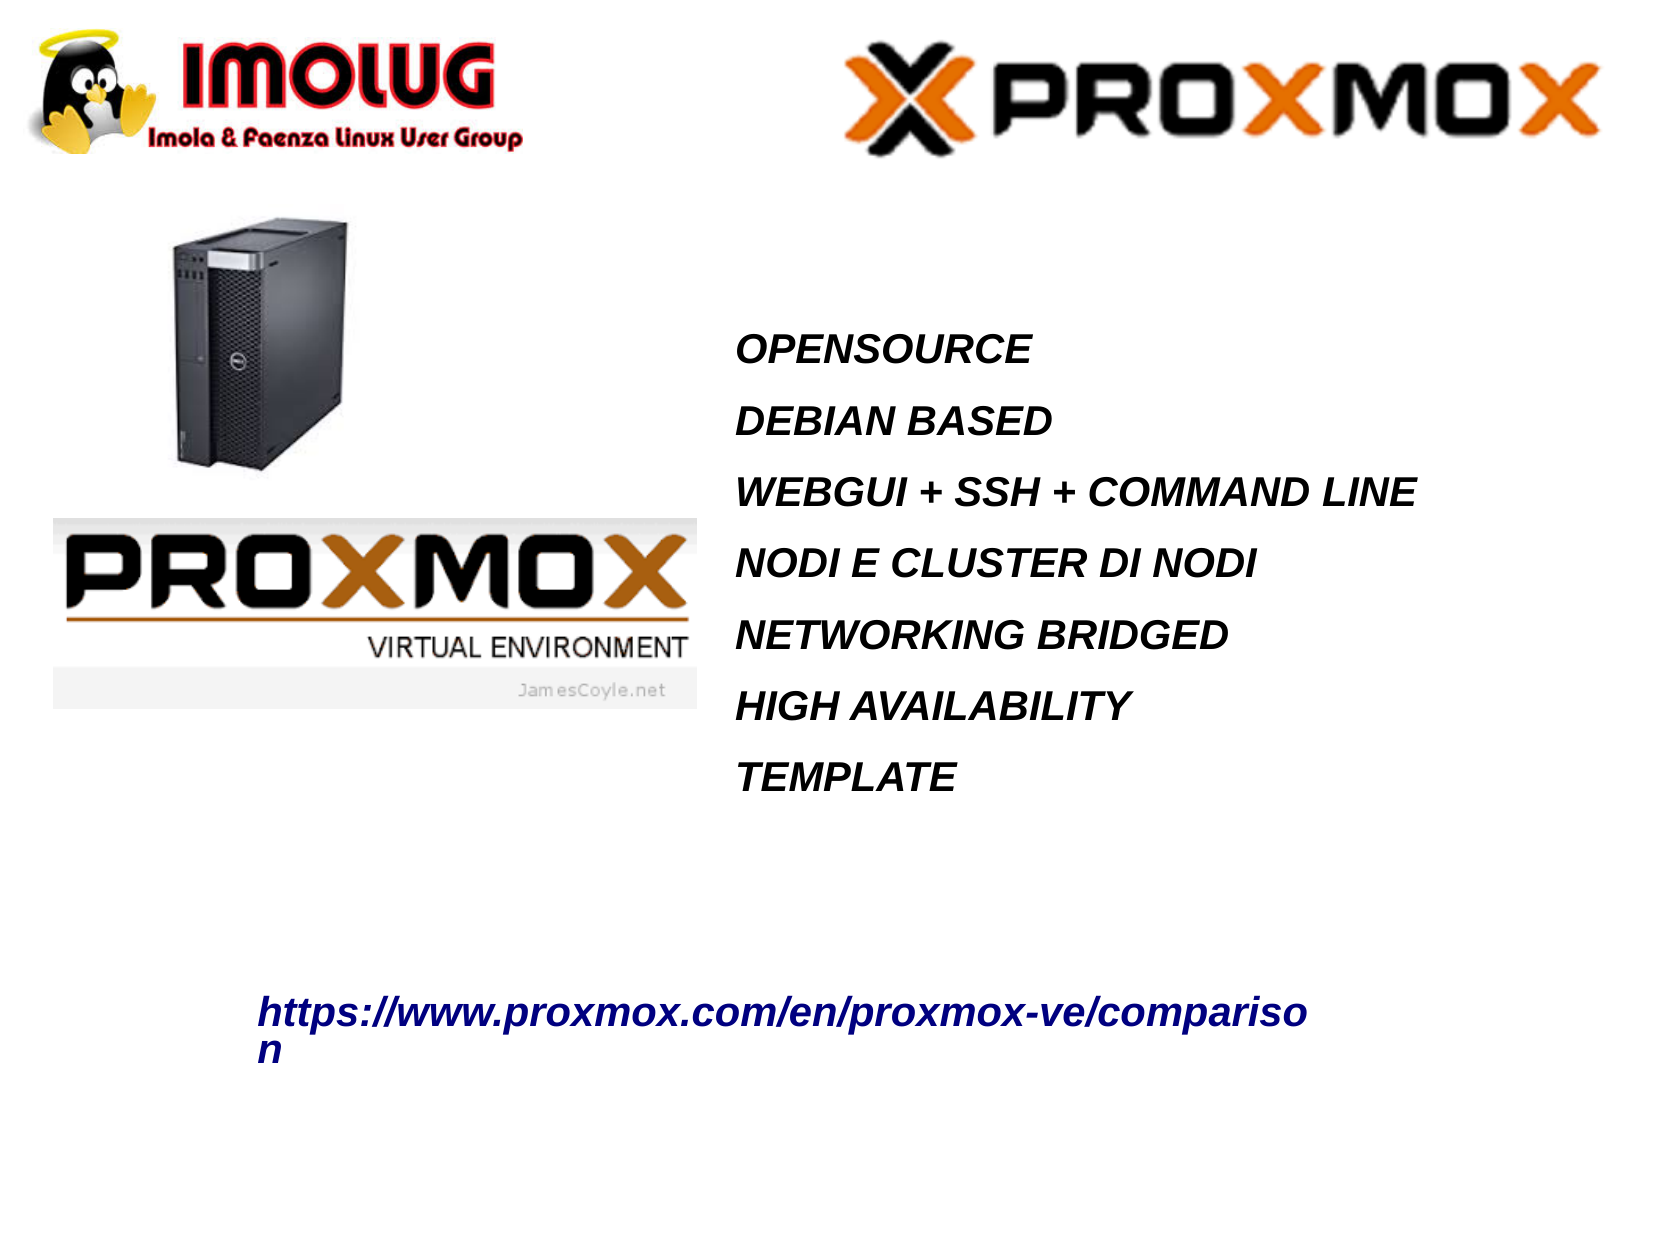

OPENSOURCE
DEBIAN BASED
WEBGUI + SSH + COMMAND LINE
NODI E CLUSTER DI NODI
NETWORKING BRIDGED
HIGH AVAILABILITY
TEMPLATE
https://www.proxmox.com/en/proxmox-ve/comparison